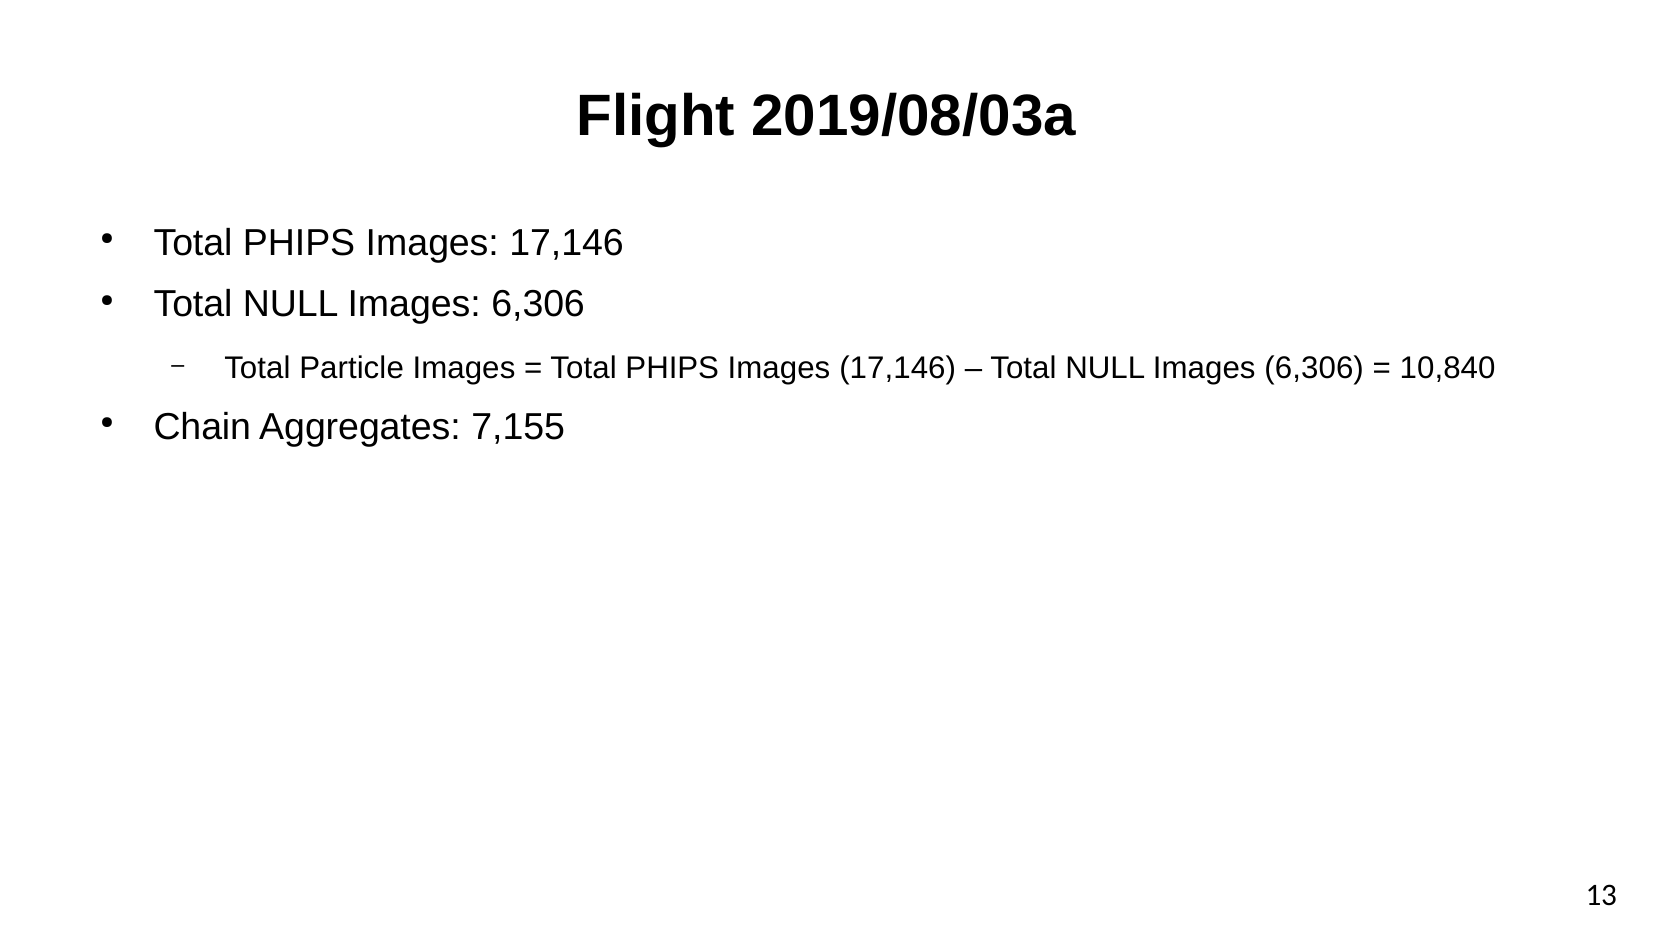

# Flight 2019/08/03a
Total PHIPS Images: 17,146
Total NULL Images: 6,306
Total Particle Images = Total PHIPS Images (17,146) – Total NULL Images (6,306) = 10,840
Chain Aggregates: 7,155